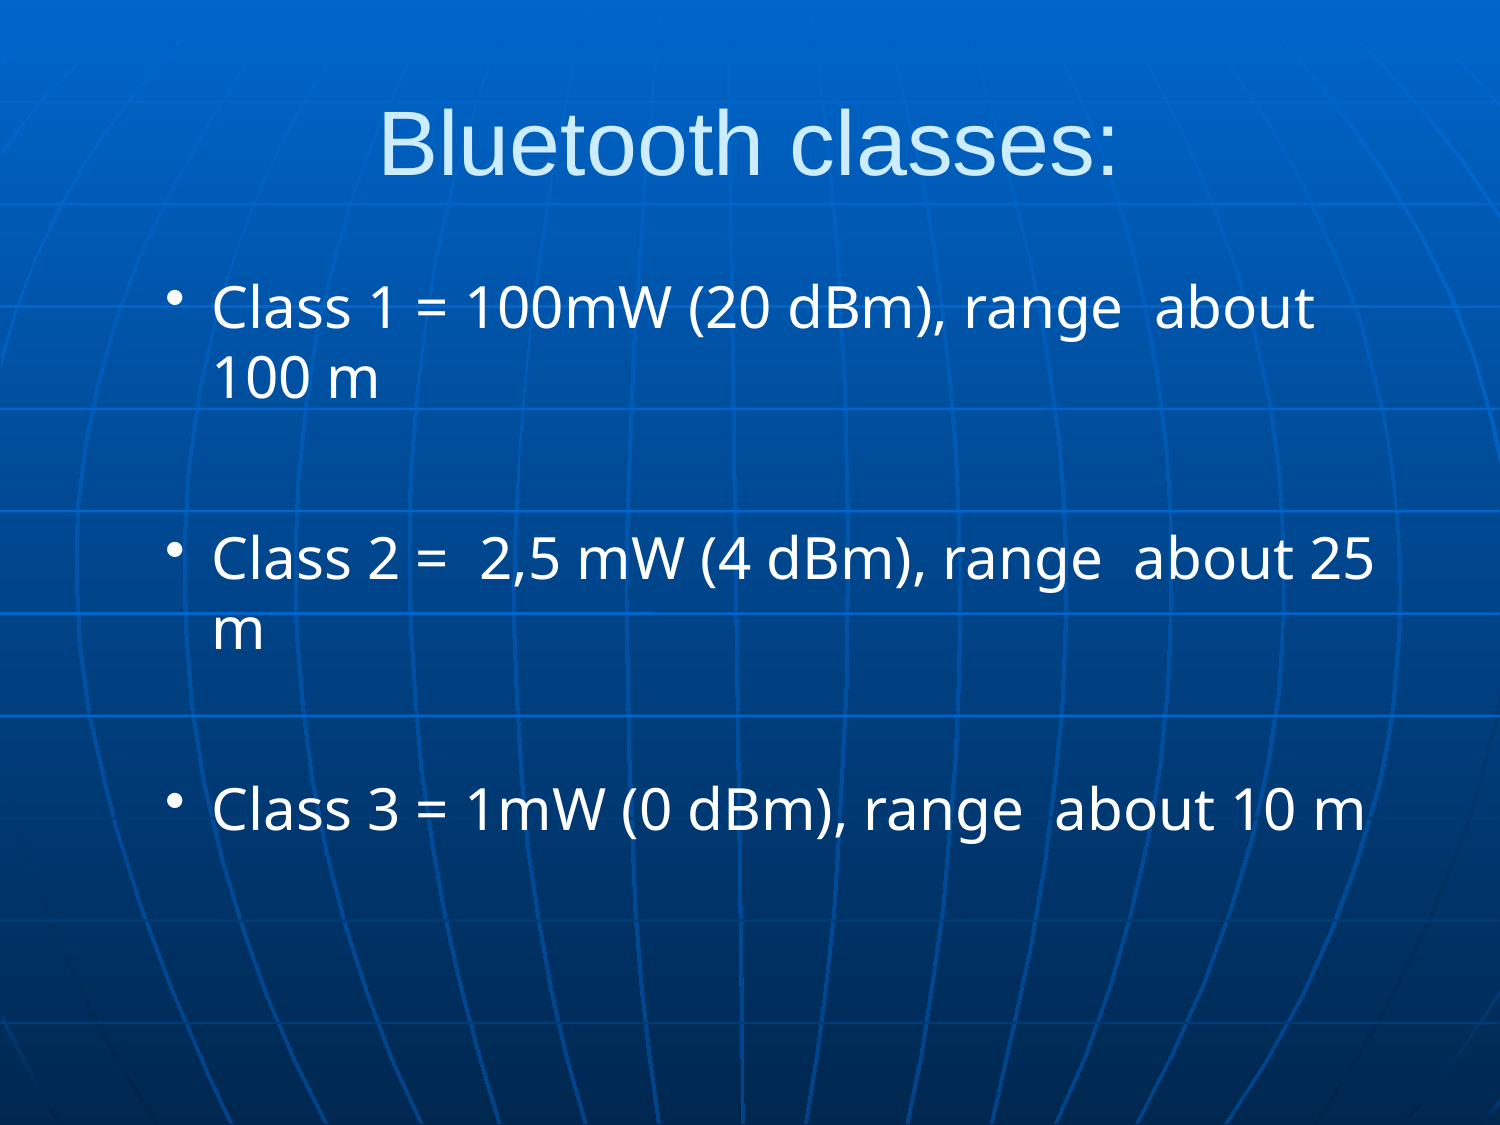

# Bluetooth classes:
Class 1 = 100mW (20 dBm), range about 100 m
Class 2 =  2,5 mW (4 dBm), range about 25 m
Class 3 = 1mW (0 dBm), range about 10 m